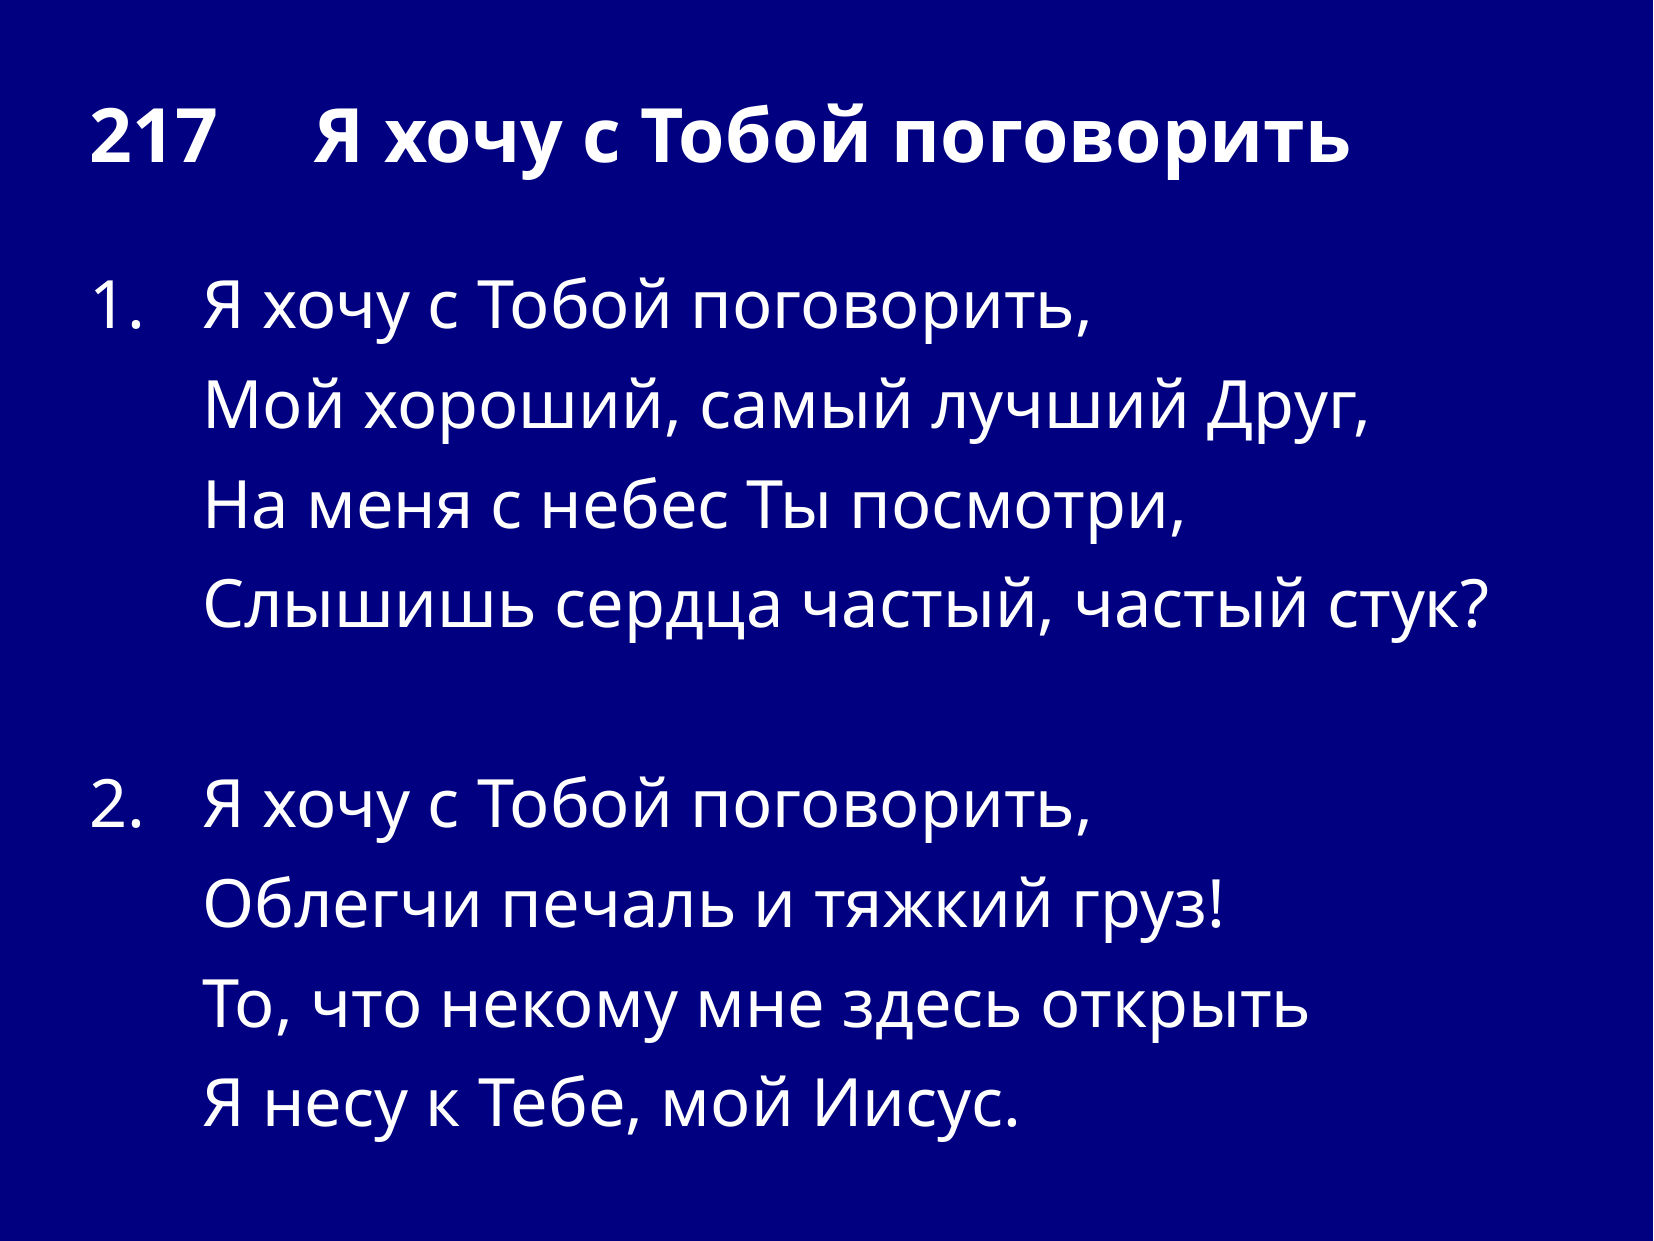

217	Я хочу с Тобой поговорить
1.	Я хочу с Тобой поговорить,
	Мой хороший, самый лучший Друг,
	На меня с небес Ты посмотри,
	Слышишь сердца частый, частый стук?
2.	Я хочу с Тобой поговорить,
	Облегчи печаль и тяжкий груз!
	То, что некому мне здесь открыть
	Я несу к Тебе, мой Иисус.